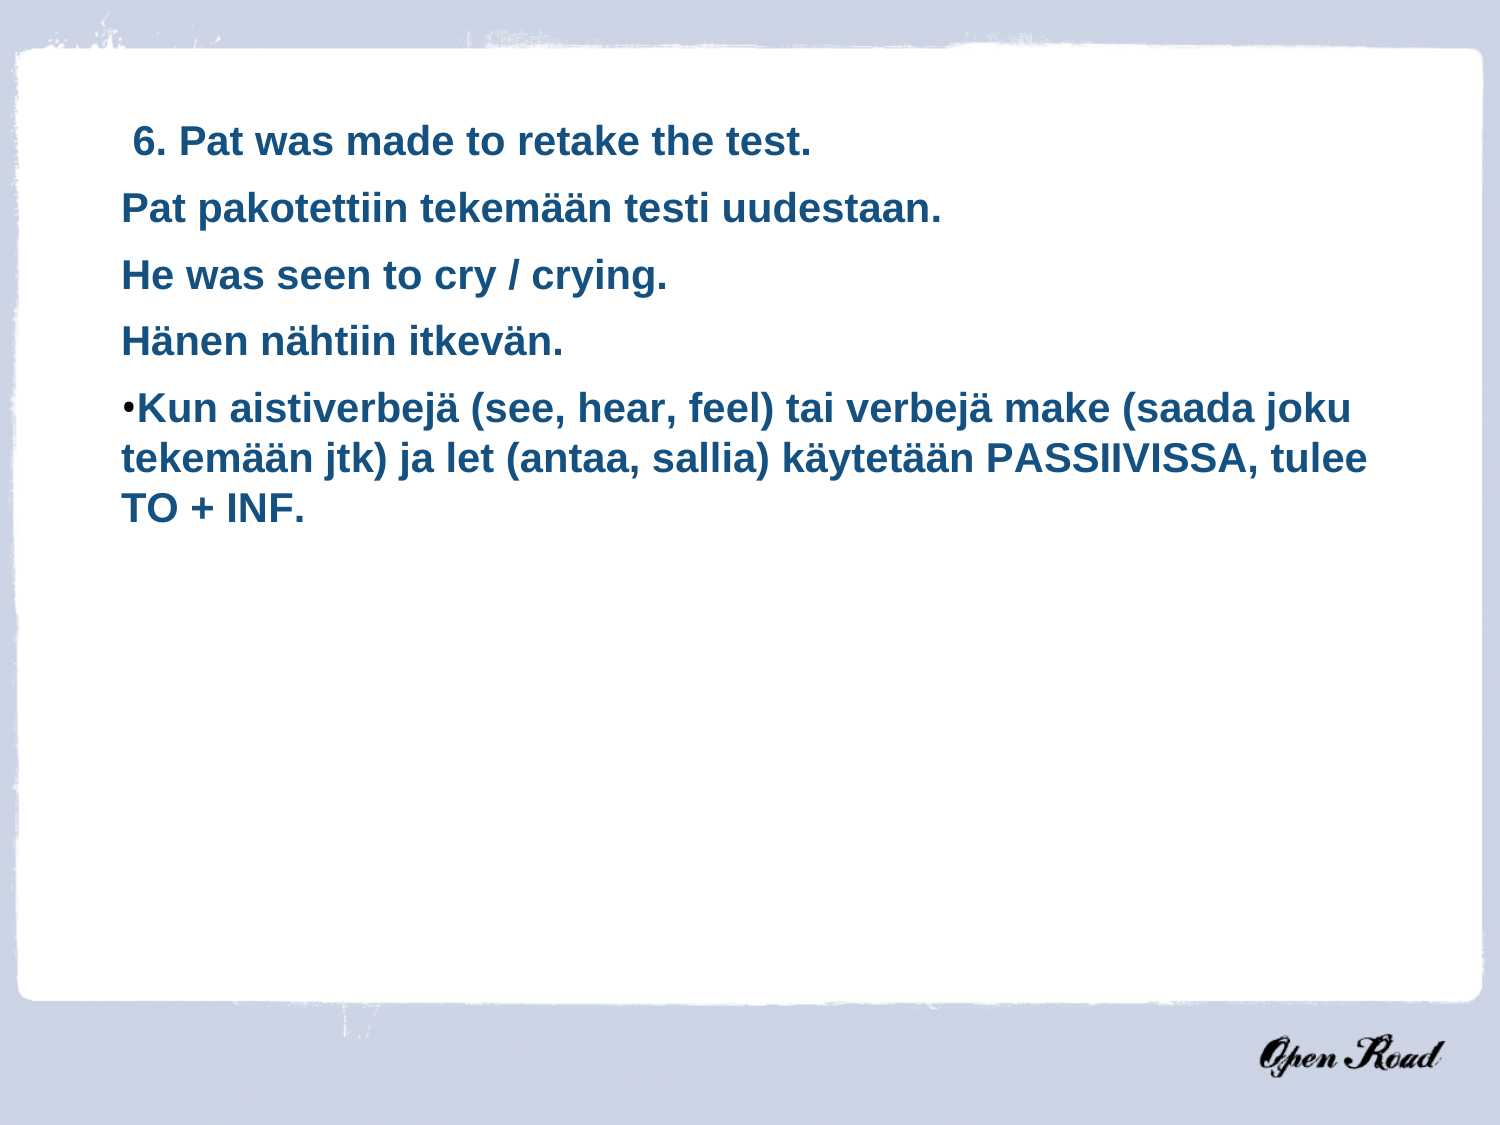

# 6. Pat was made to retake the test.
Pat pakotettiin tekemään testi uudestaan.
He was seen to cry / crying.
Hänen nähtiin itkevän.
Kun aistiverbejä (see, hear, feel) tai verbejä make (saada joku tekemään jtk) ja let (antaa, sallia) käytetään PASSIIVISSA, tulee TO + INF.